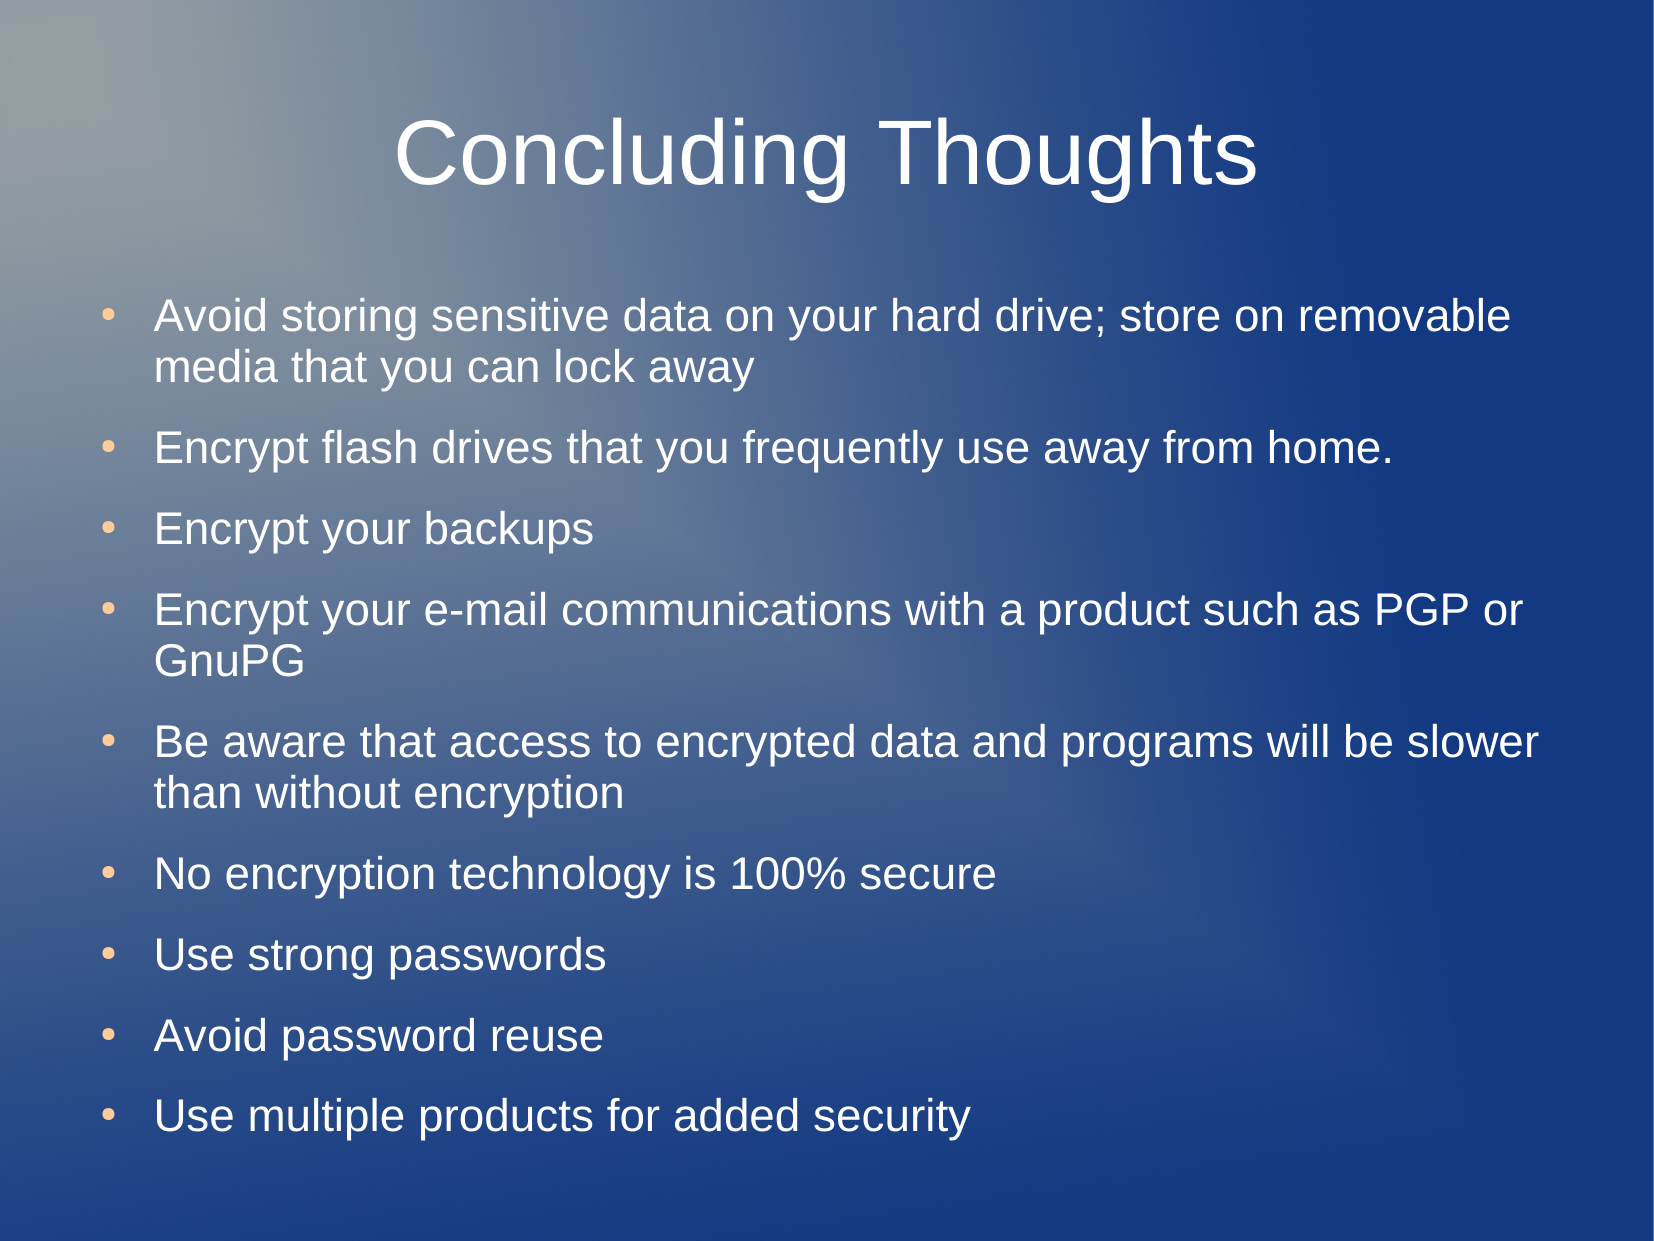

# Concluding Thoughts
Avoid storing sensitive data on your hard drive; store on removable media that you can lock away
Encrypt flash drives that you frequently use away from home.
Encrypt your backups
Encrypt your e-mail communications with a product such as PGP or GnuPG
Be aware that access to encrypted data and programs will be slower than without encryption
No encryption technology is 100% secure
Use strong passwords
Avoid password reuse
Use multiple products for added security